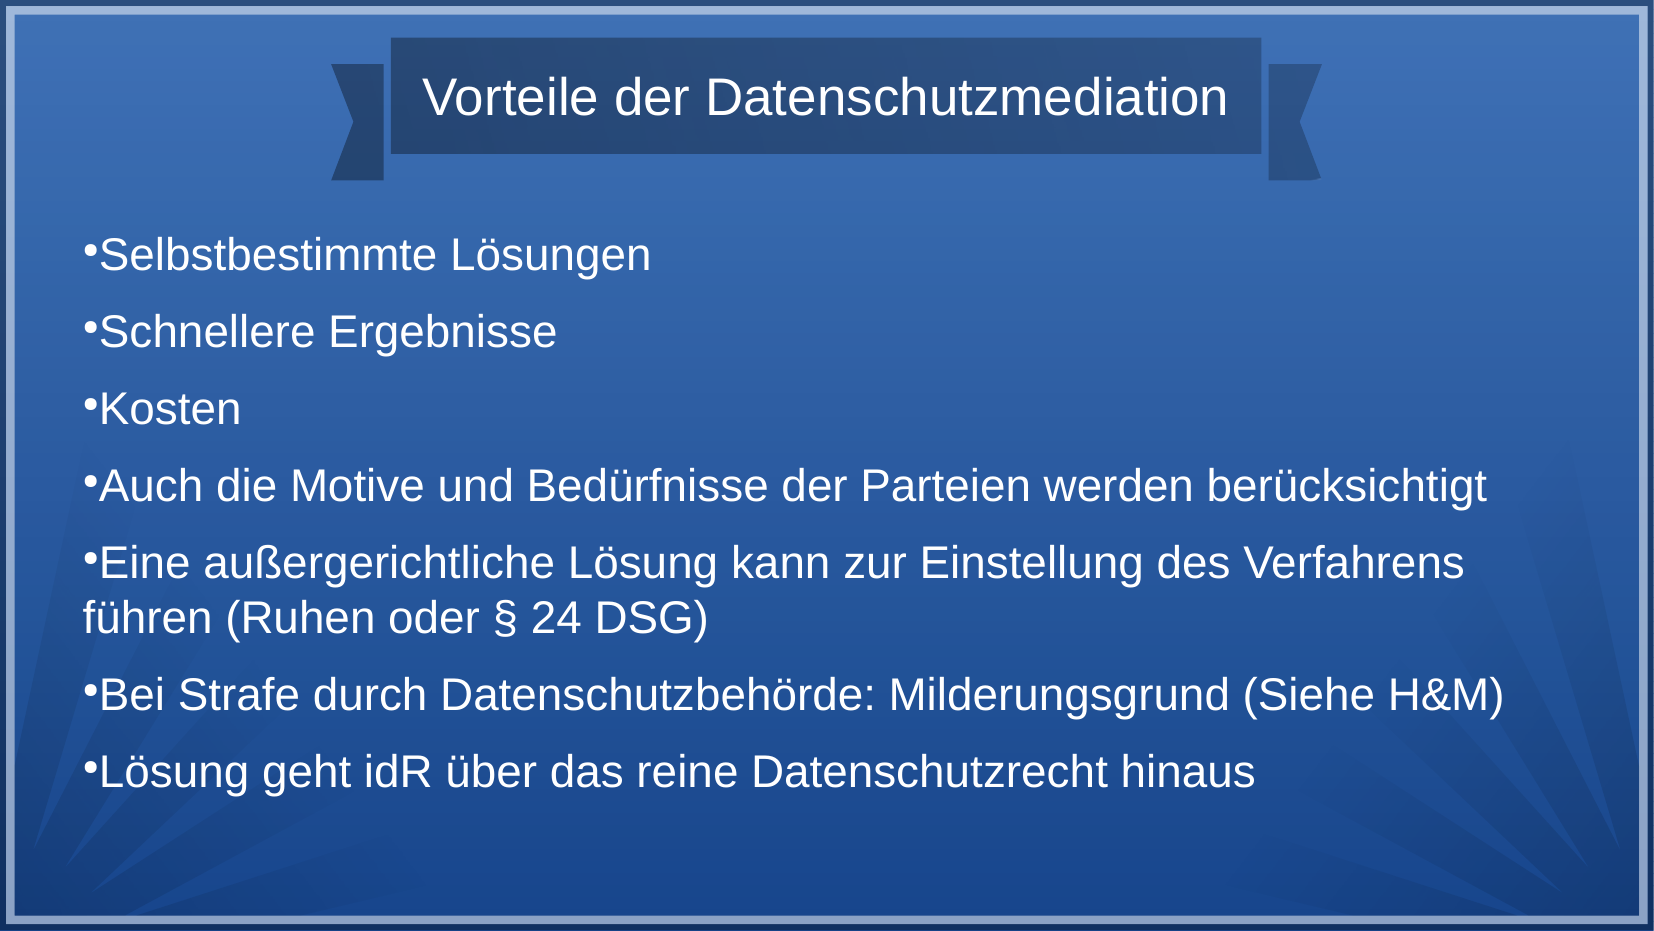

# Vorteile der Datenschutzmediation
Selbstbestimmte Lösungen
Schnellere Ergebnisse
Kosten
Auch die Motive und Bedürfnisse der Parteien werden berücksichtigt
Eine außergerichtliche Lösung kann zur Einstellung des Verfahrens führen (Ruhen oder § 24 DSG)
Bei Strafe durch Datenschutzbehörde: Milderungsgrund (Siehe H&M)
Lösung geht idR über das reine Datenschutzrecht hinaus